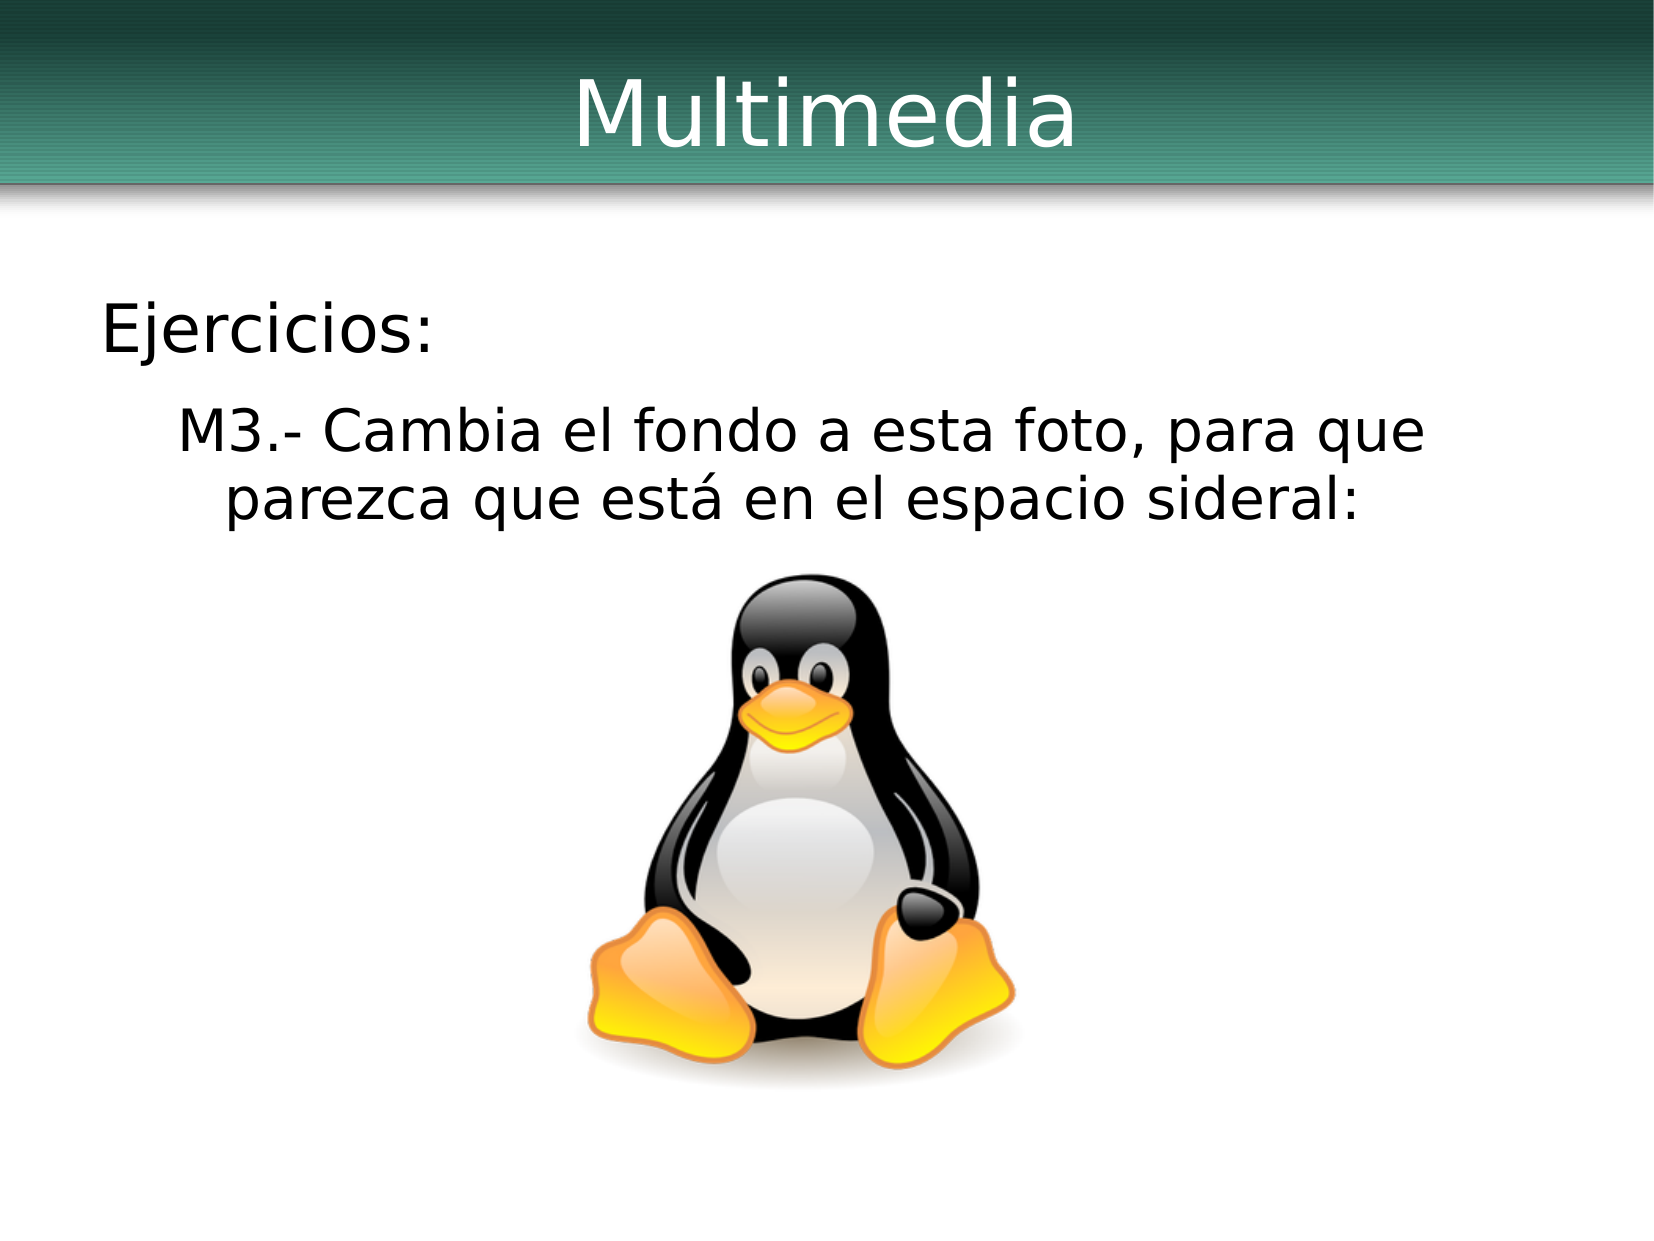

# Multimedia
Ejercicios:
M3.- Cambia el fondo a esta foto, para que parezca que está en el espacio sideral: